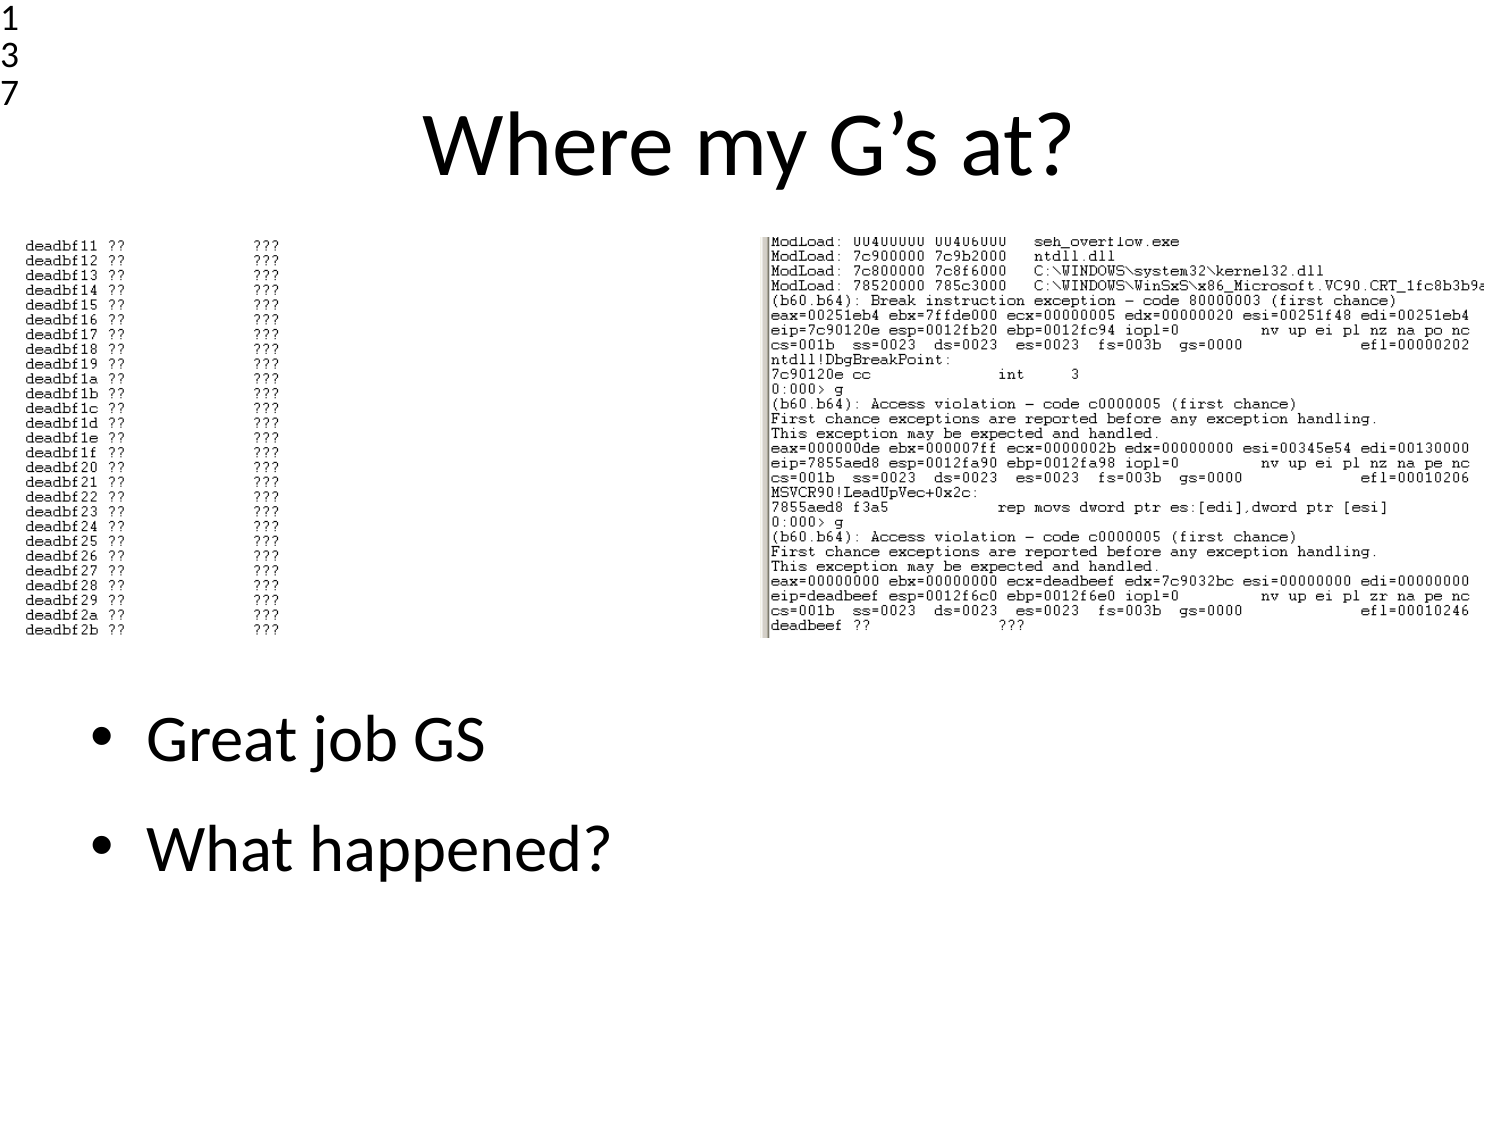

Where my G’s at?
# Great job GS
What happened?